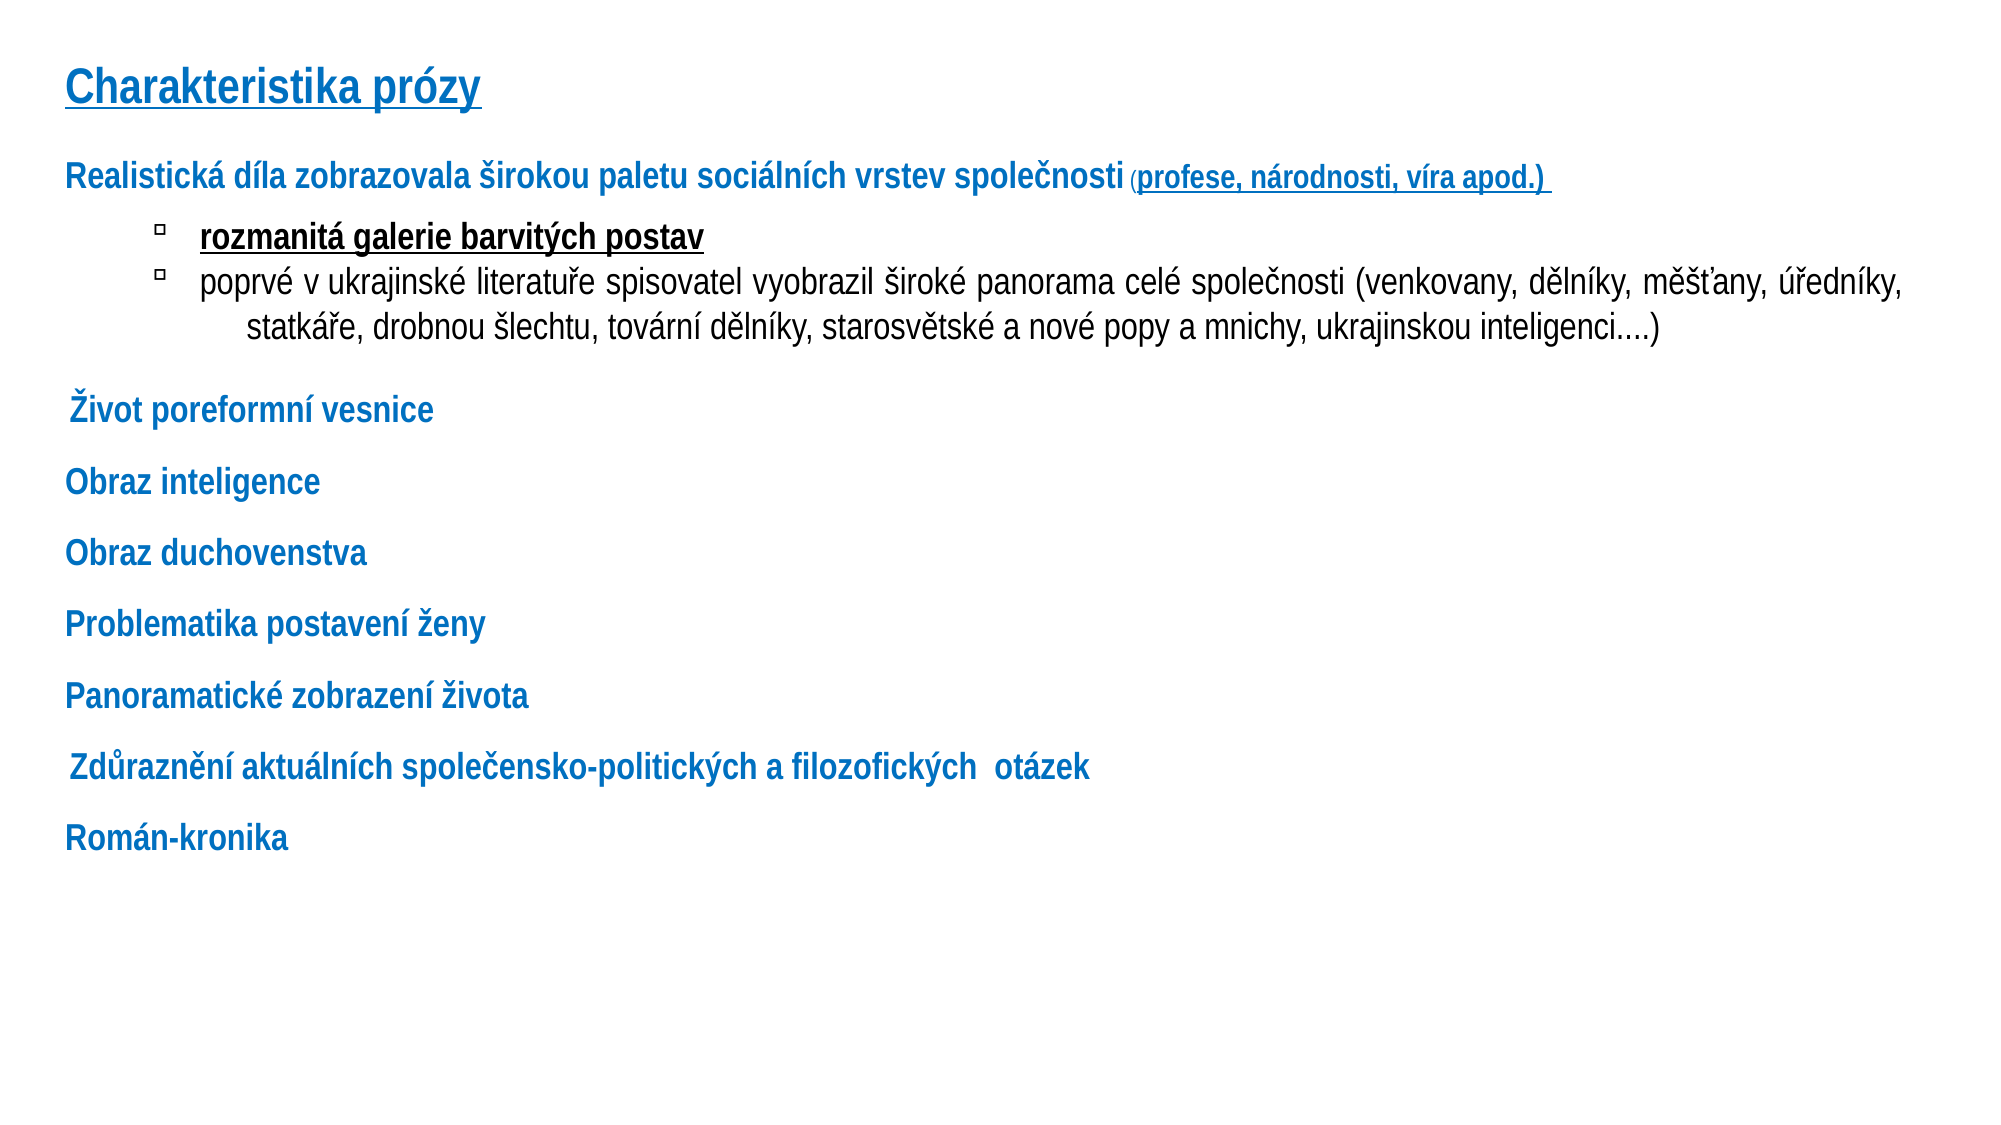

Charakteristika prózy
Realistická díla zobrazovala širokou paletu sociálních vrstev společnosti (profese, národnosti, víra apod.)
rozmanitá galerie barvitých postav
poprvé v ukrajinské literatuře spisovatel vyobrazil široké panorama celé společnosti (venkovany, dělníky, měšťany, úředníky, statkáře, drobnou šlechtu, tovární dělníky, starosvětské a nové popy a mnichy, ukrajinskou inteligenci....)
Život poreformní vesnice
Obraz inteligence
Obraz duchovenstva
Problematika postavení ženy
Panoramatické zobrazení života
Zdůraznění aktuálních společensko-politických a filozofických otázek
Román-kronika